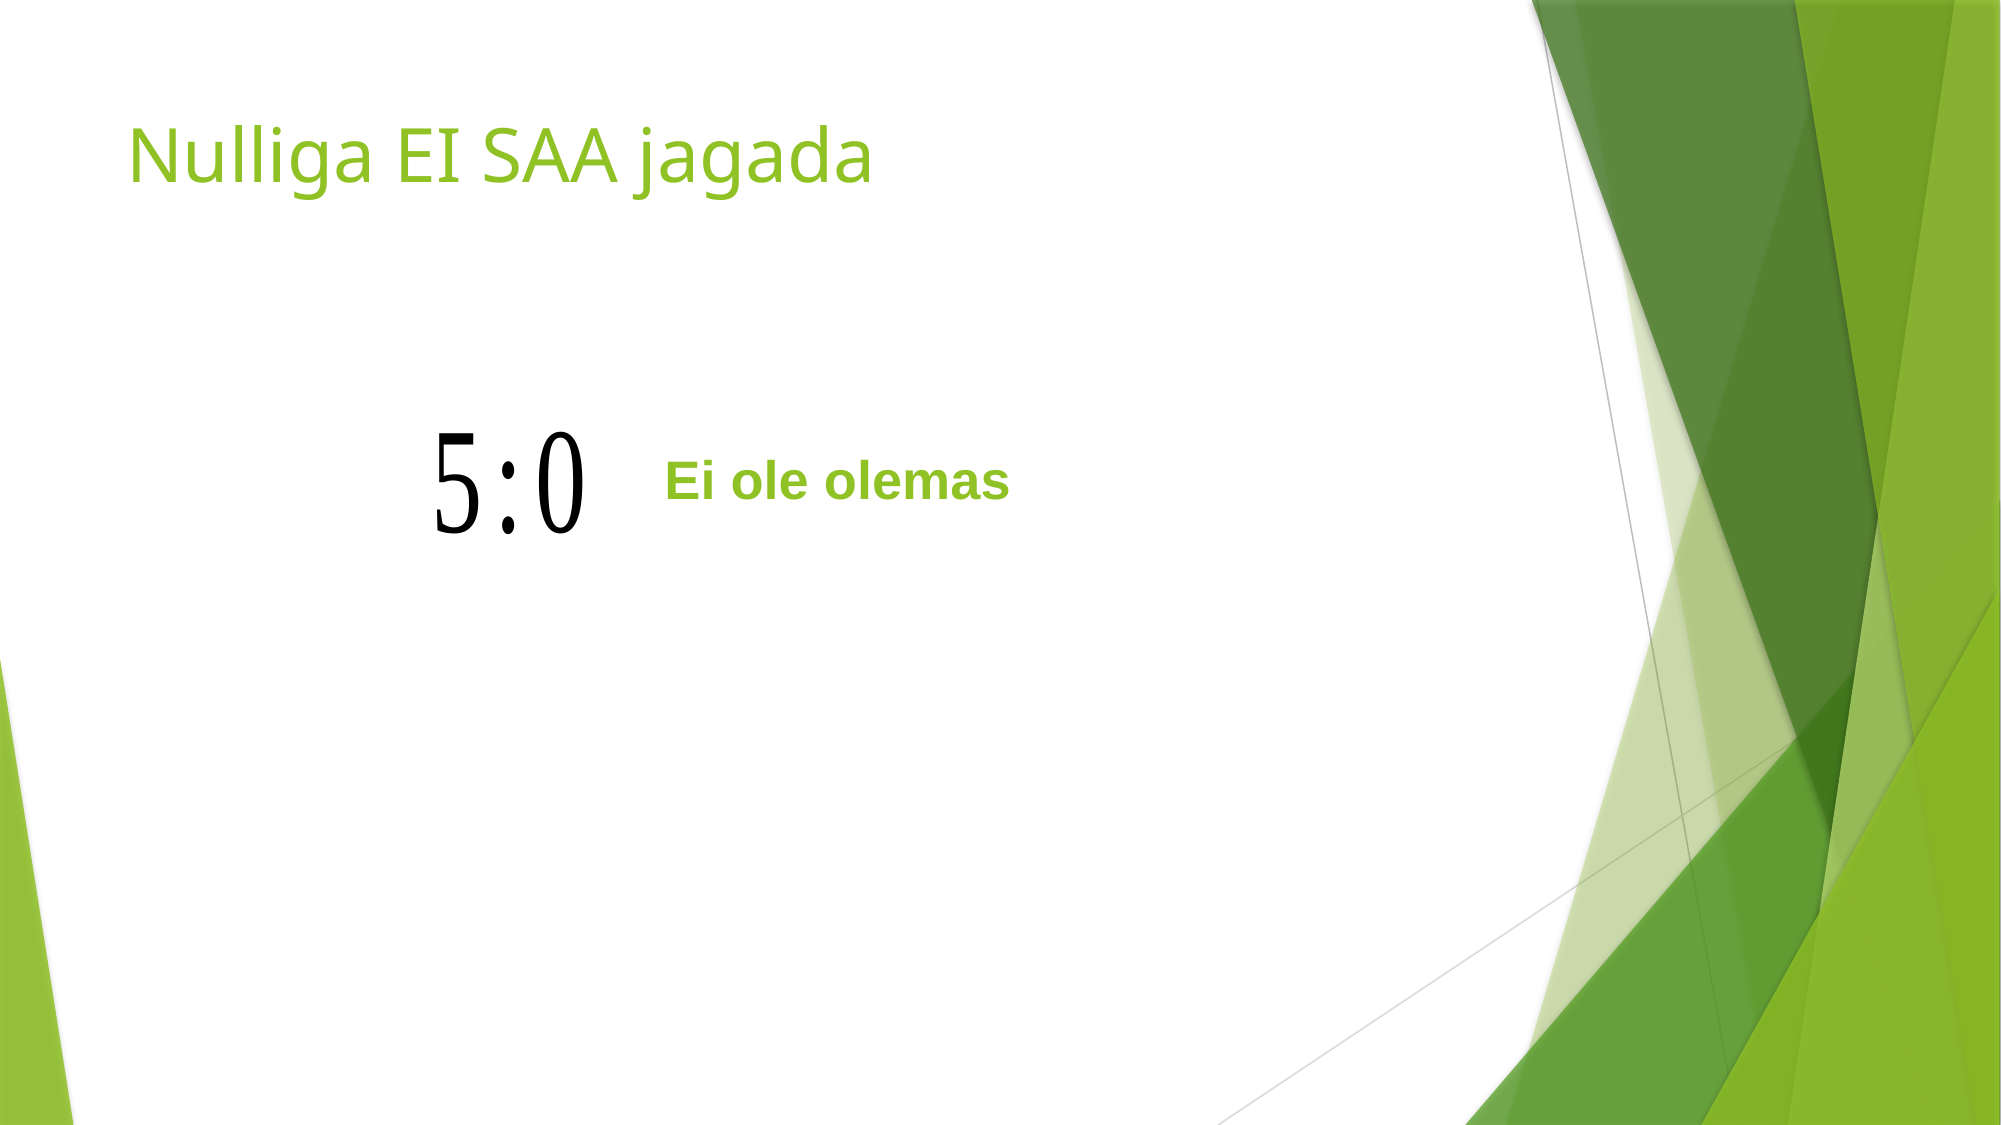

# Nulliga EI SAA jagada
Ei ole olemas